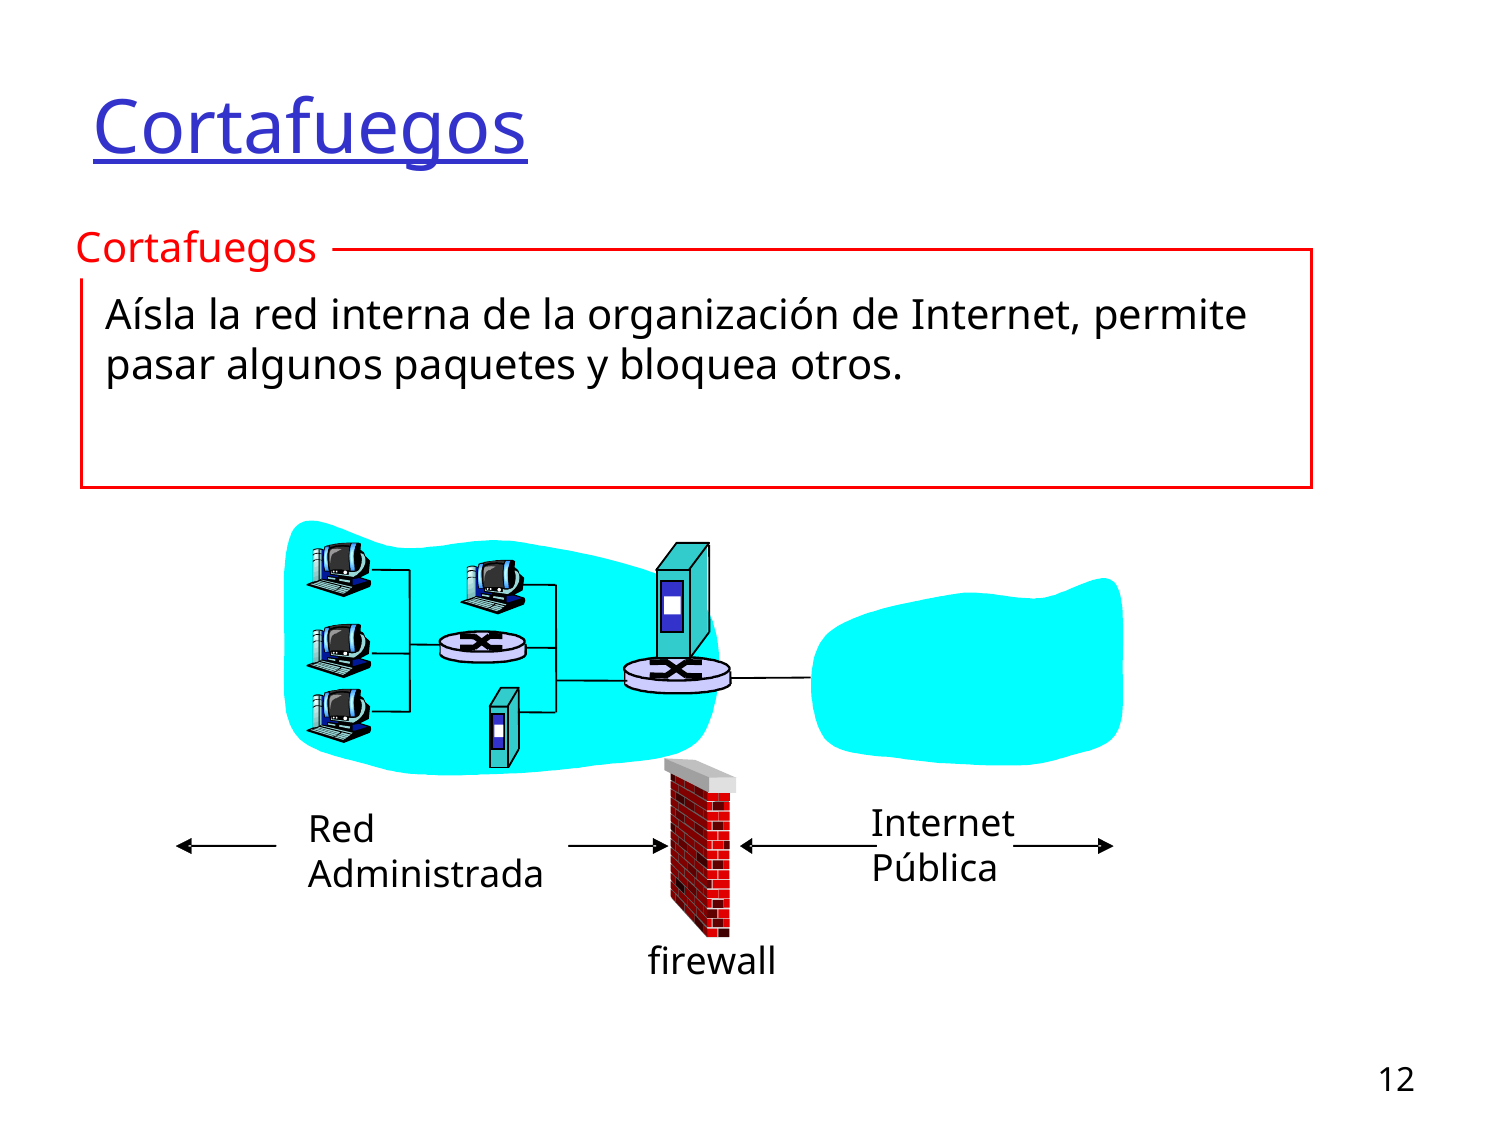

# Cortafuegos
Cortafuegos
Aísla la red interna de la organización de Internet, permite pasar algunos paquetes y bloquea otros.
Internet
Pública
Red
Administrada
firewall
12